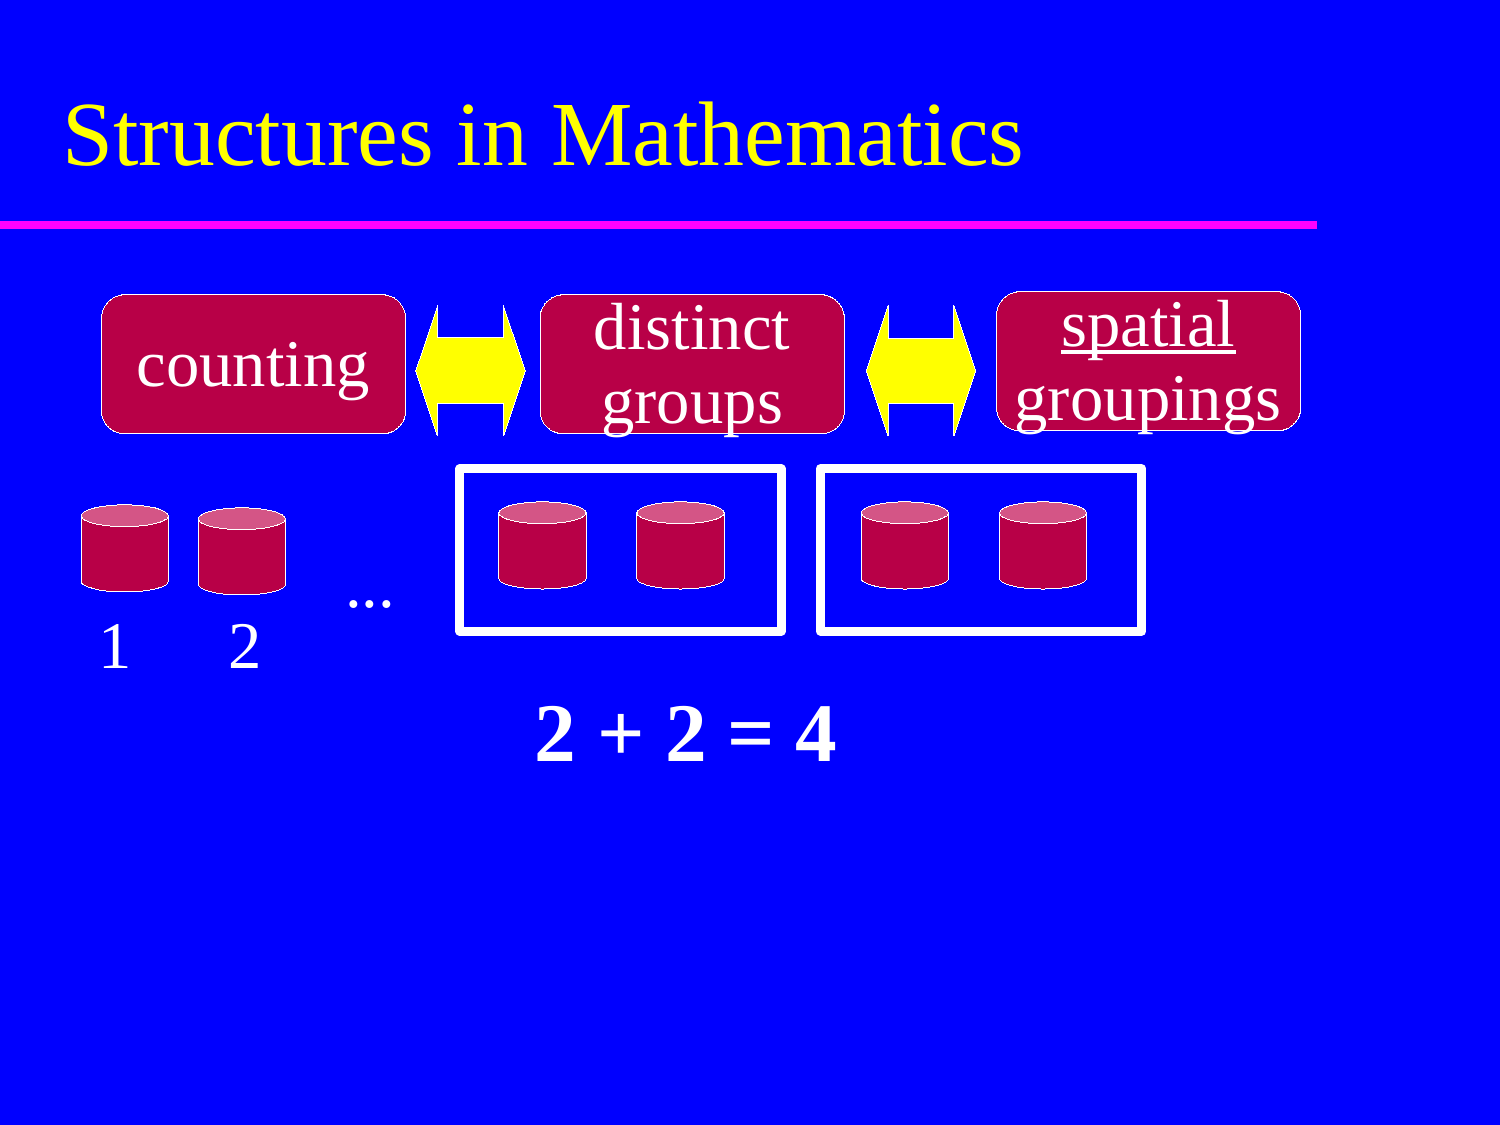

# Structures in Mathematics
spatial
groupings
counting
...
1
2
distinct
groups
2 + 2 = 4